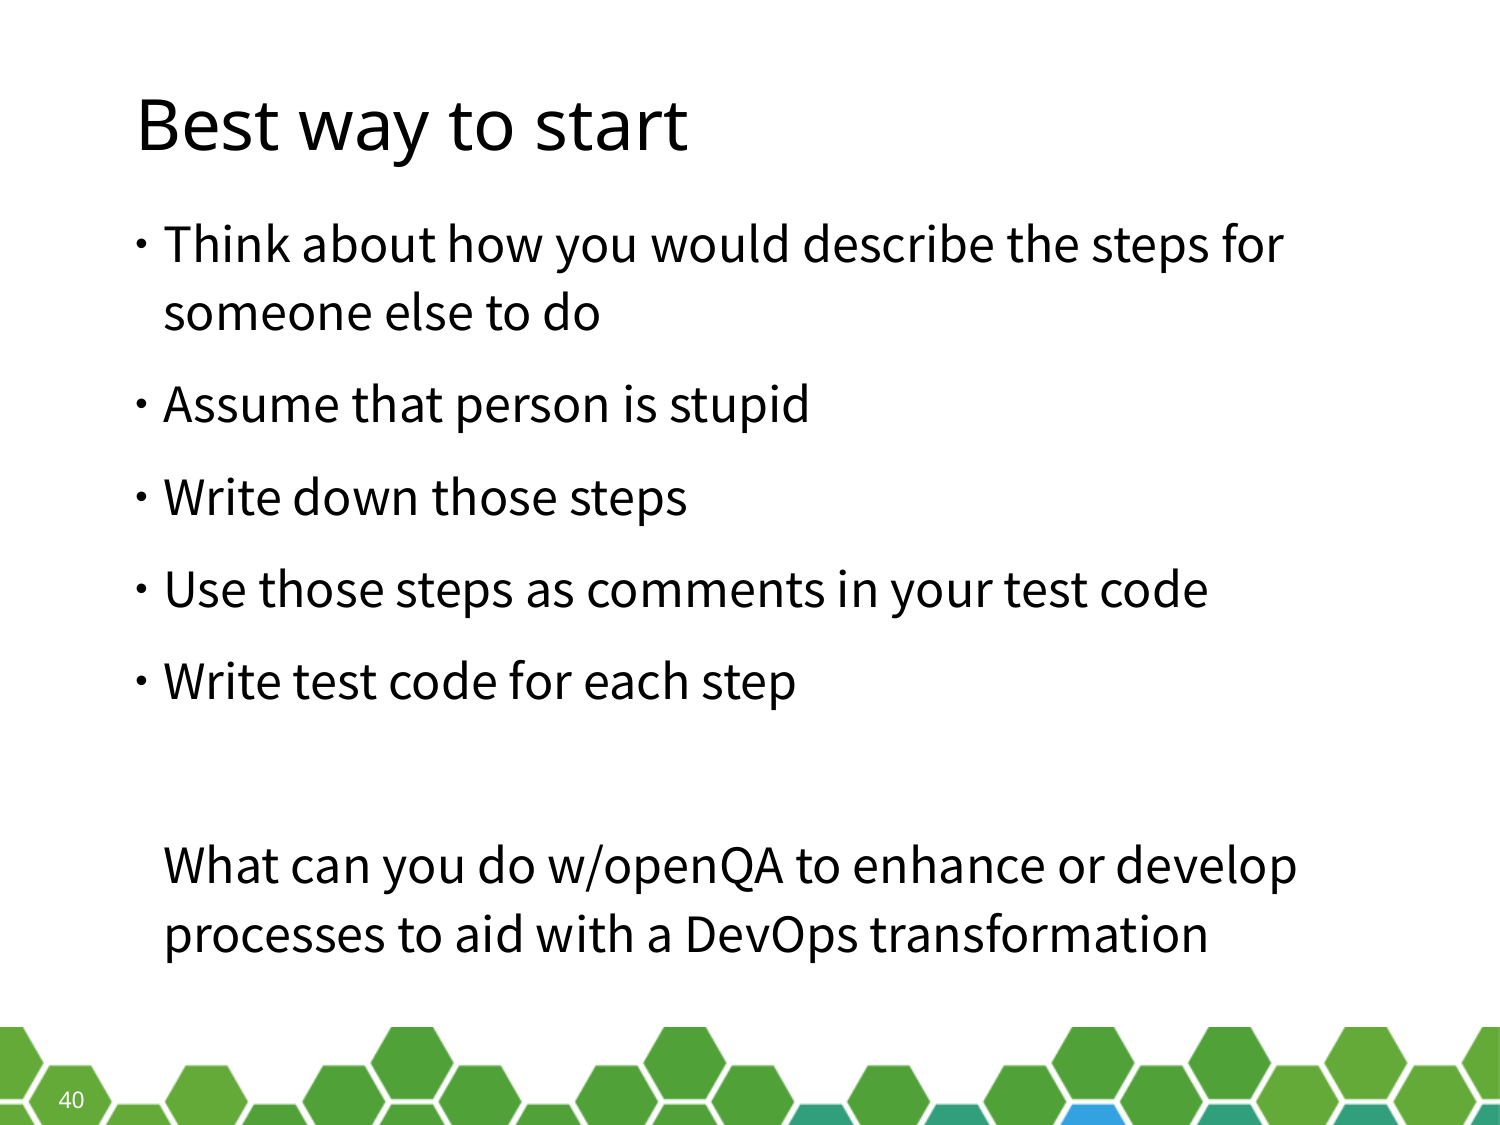

# Best way to start
Think about how you would describe the steps for someone else to do
Assume that person is stupid
Write down those steps
Use those steps as comments in your test code
Write test code for each step
What can you do w/openQA to enhance or develop processes to aid with a DevOps transformation